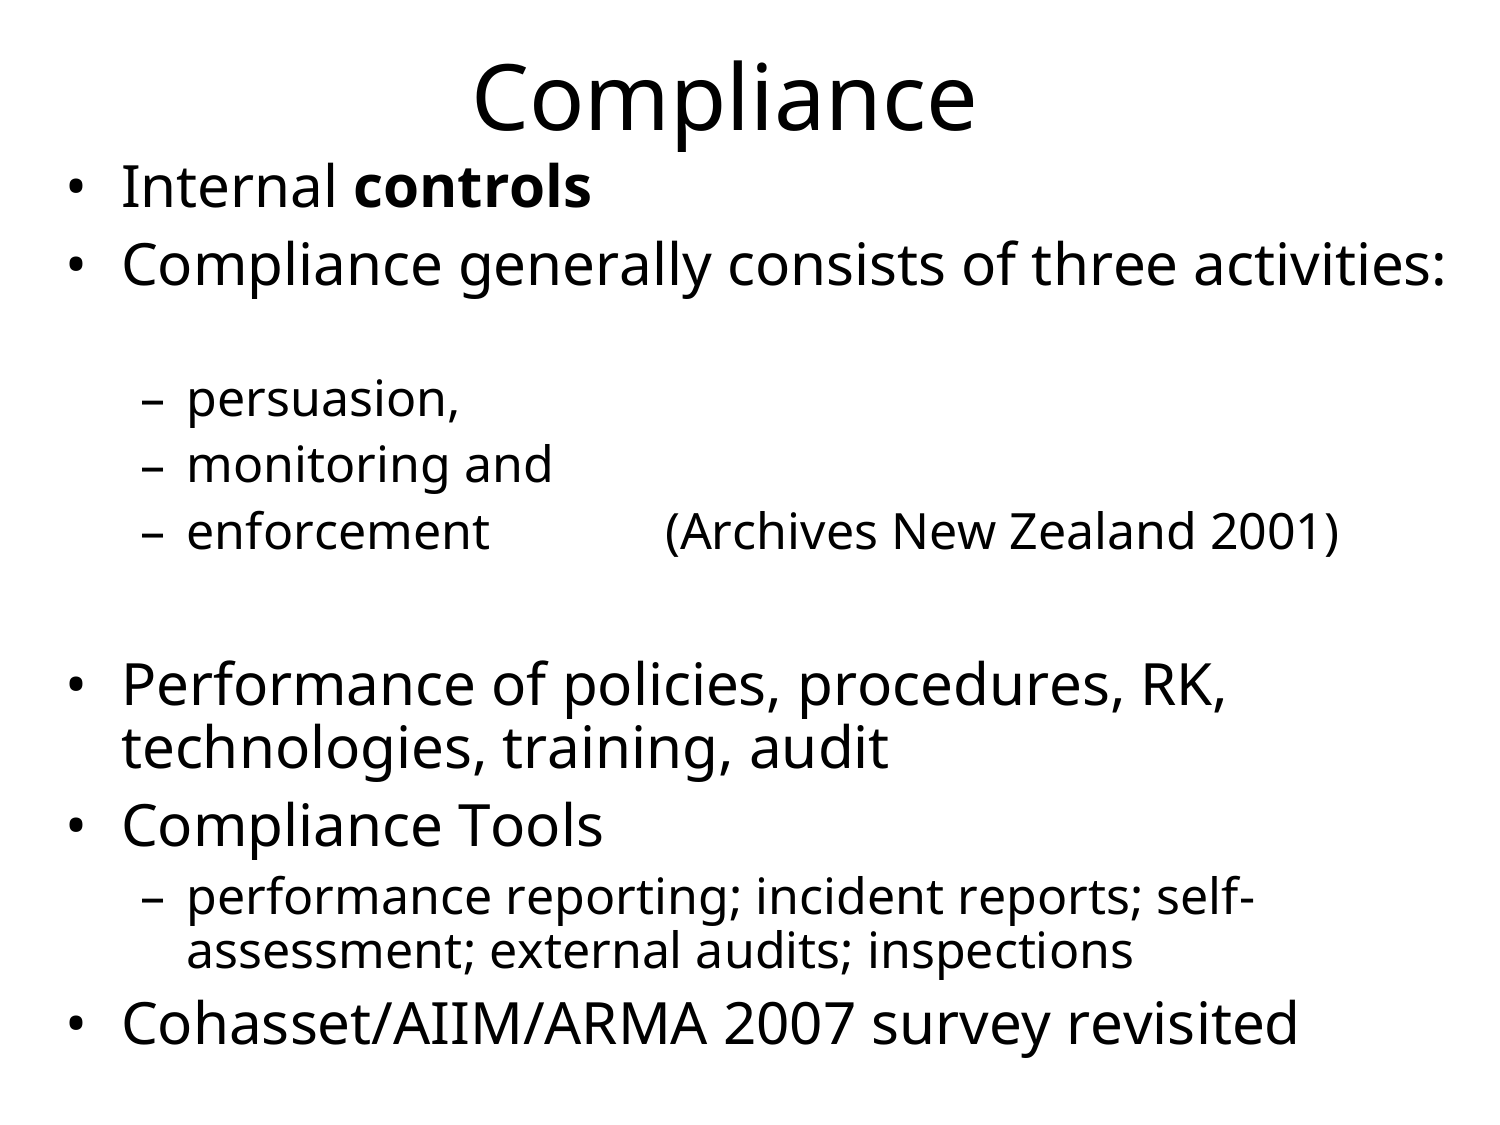

# Compliance
Internal controls
Compliance generally consists of three activities:
persuasion,
monitoring and
enforcement		(Archives New Zealand 2001)
Performance of policies, procedures, RK, technologies, training, audit
Compliance Tools
performance reporting; incident reports; self-assessment; external audits; inspections
Cohasset/AIIM/ARMA 2007 survey revisited